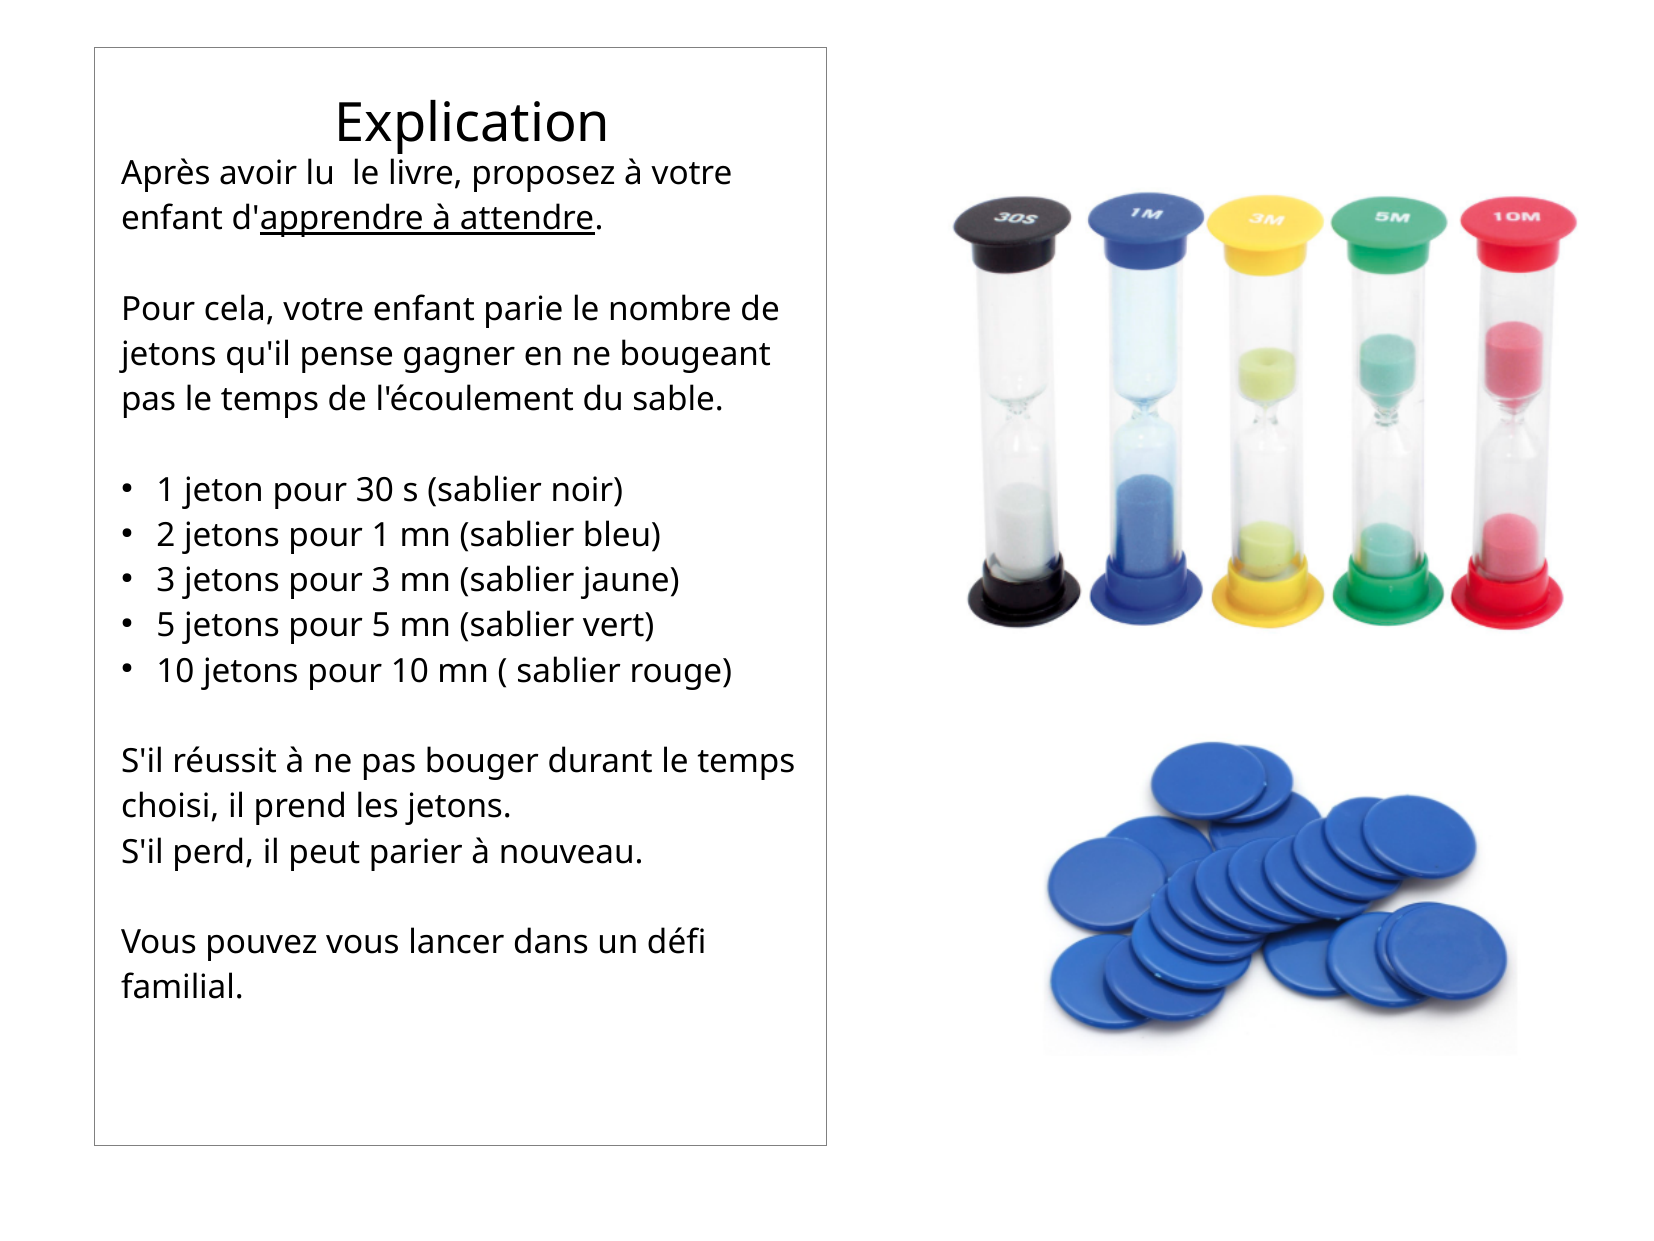

Explication
Après avoir lu le livre, proposez à votre enfant d'apprendre à attendre.
Pour cela, votre enfant parie le nombre de jetons qu'il pense gagner en ne bougeant pas le temps de l'écoulement du sable.
1 jeton pour 30 s (sablier noir)
2 jetons pour 1 mn (sablier bleu)
3 jetons pour 3 mn (sablier jaune)
5 jetons pour 5 mn (sablier vert)
10 jetons pour 10 mn ( sablier rouge)
S'il réussit à ne pas bouger durant le temps choisi, il prend les jetons.
S'il perd, il peut parier à nouveau.
Vous pouvez vous lancer dans un défi familial.